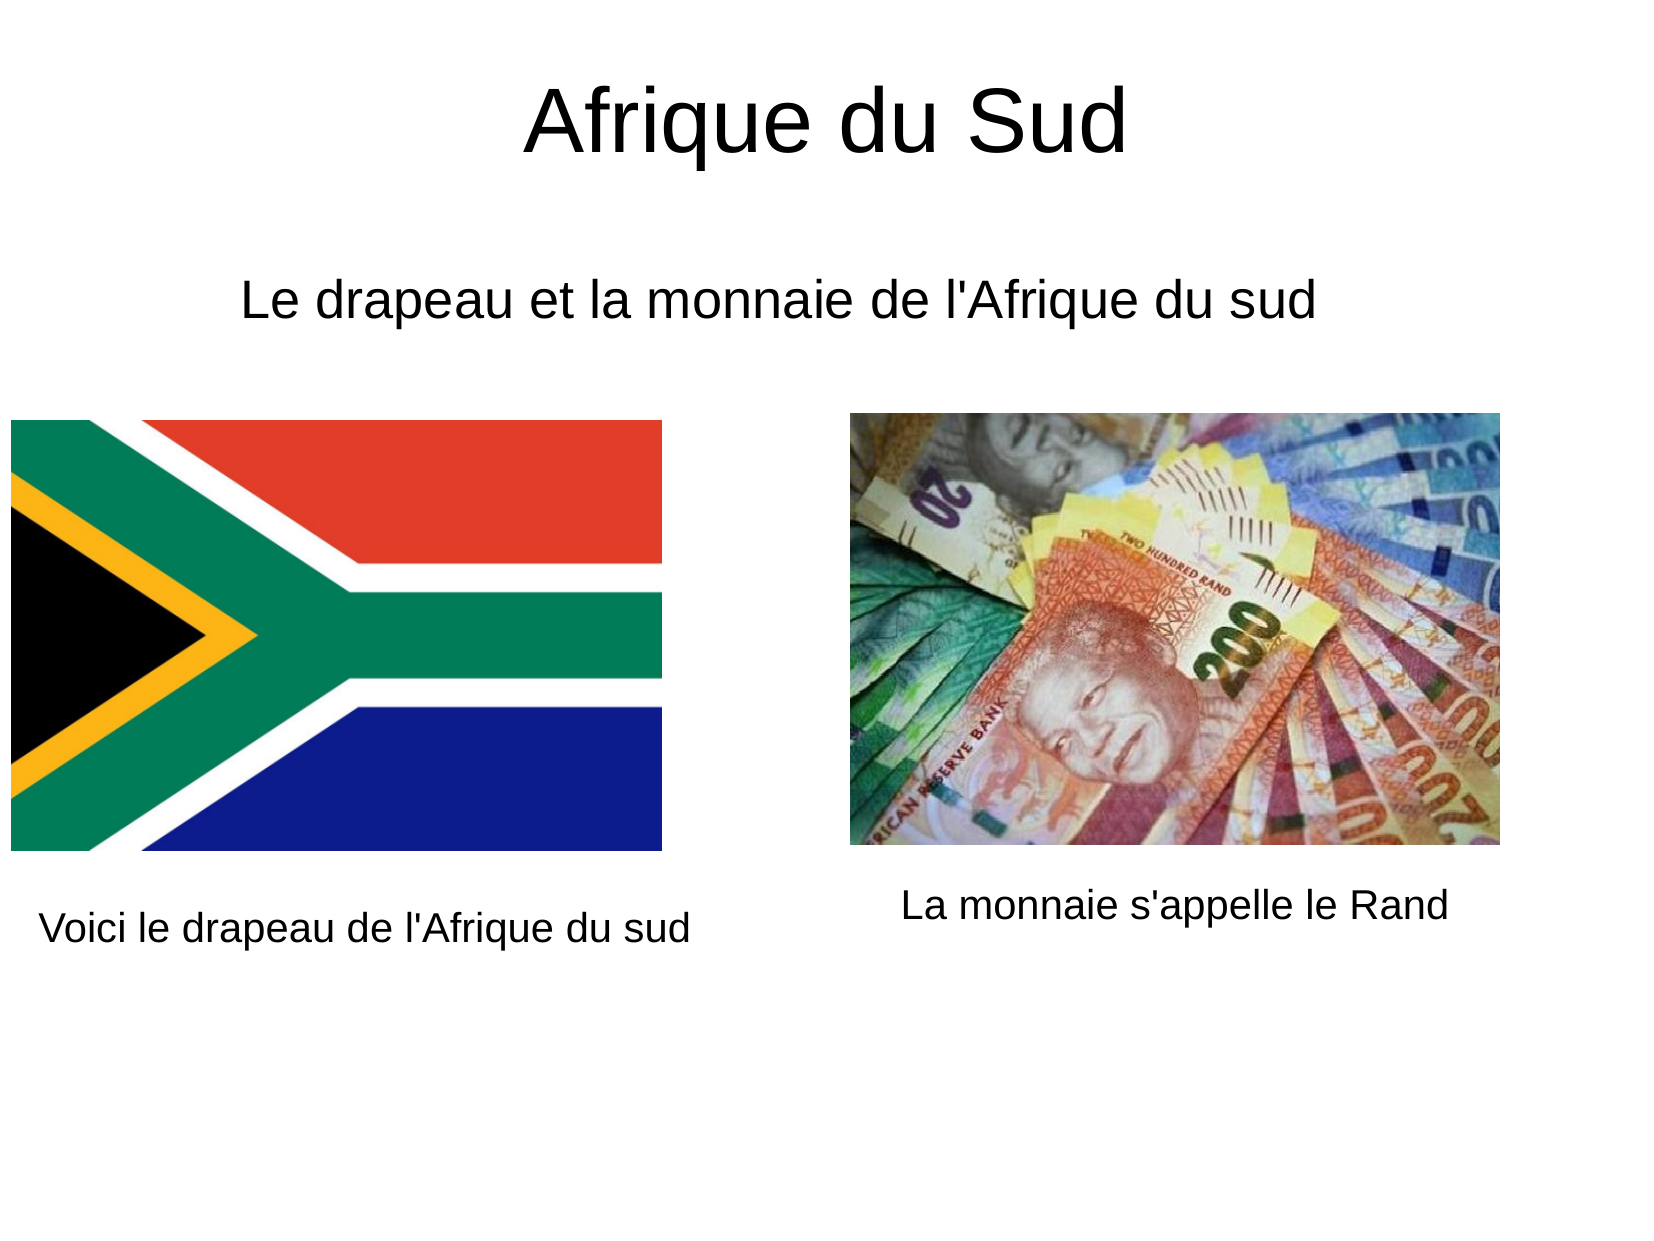

Le drapeau et la monnaie de l'Afrique du sud
# Afrique du Sud
La monnaie s'appelle le Rand
Voici le drapeau de l'Afrique du sud